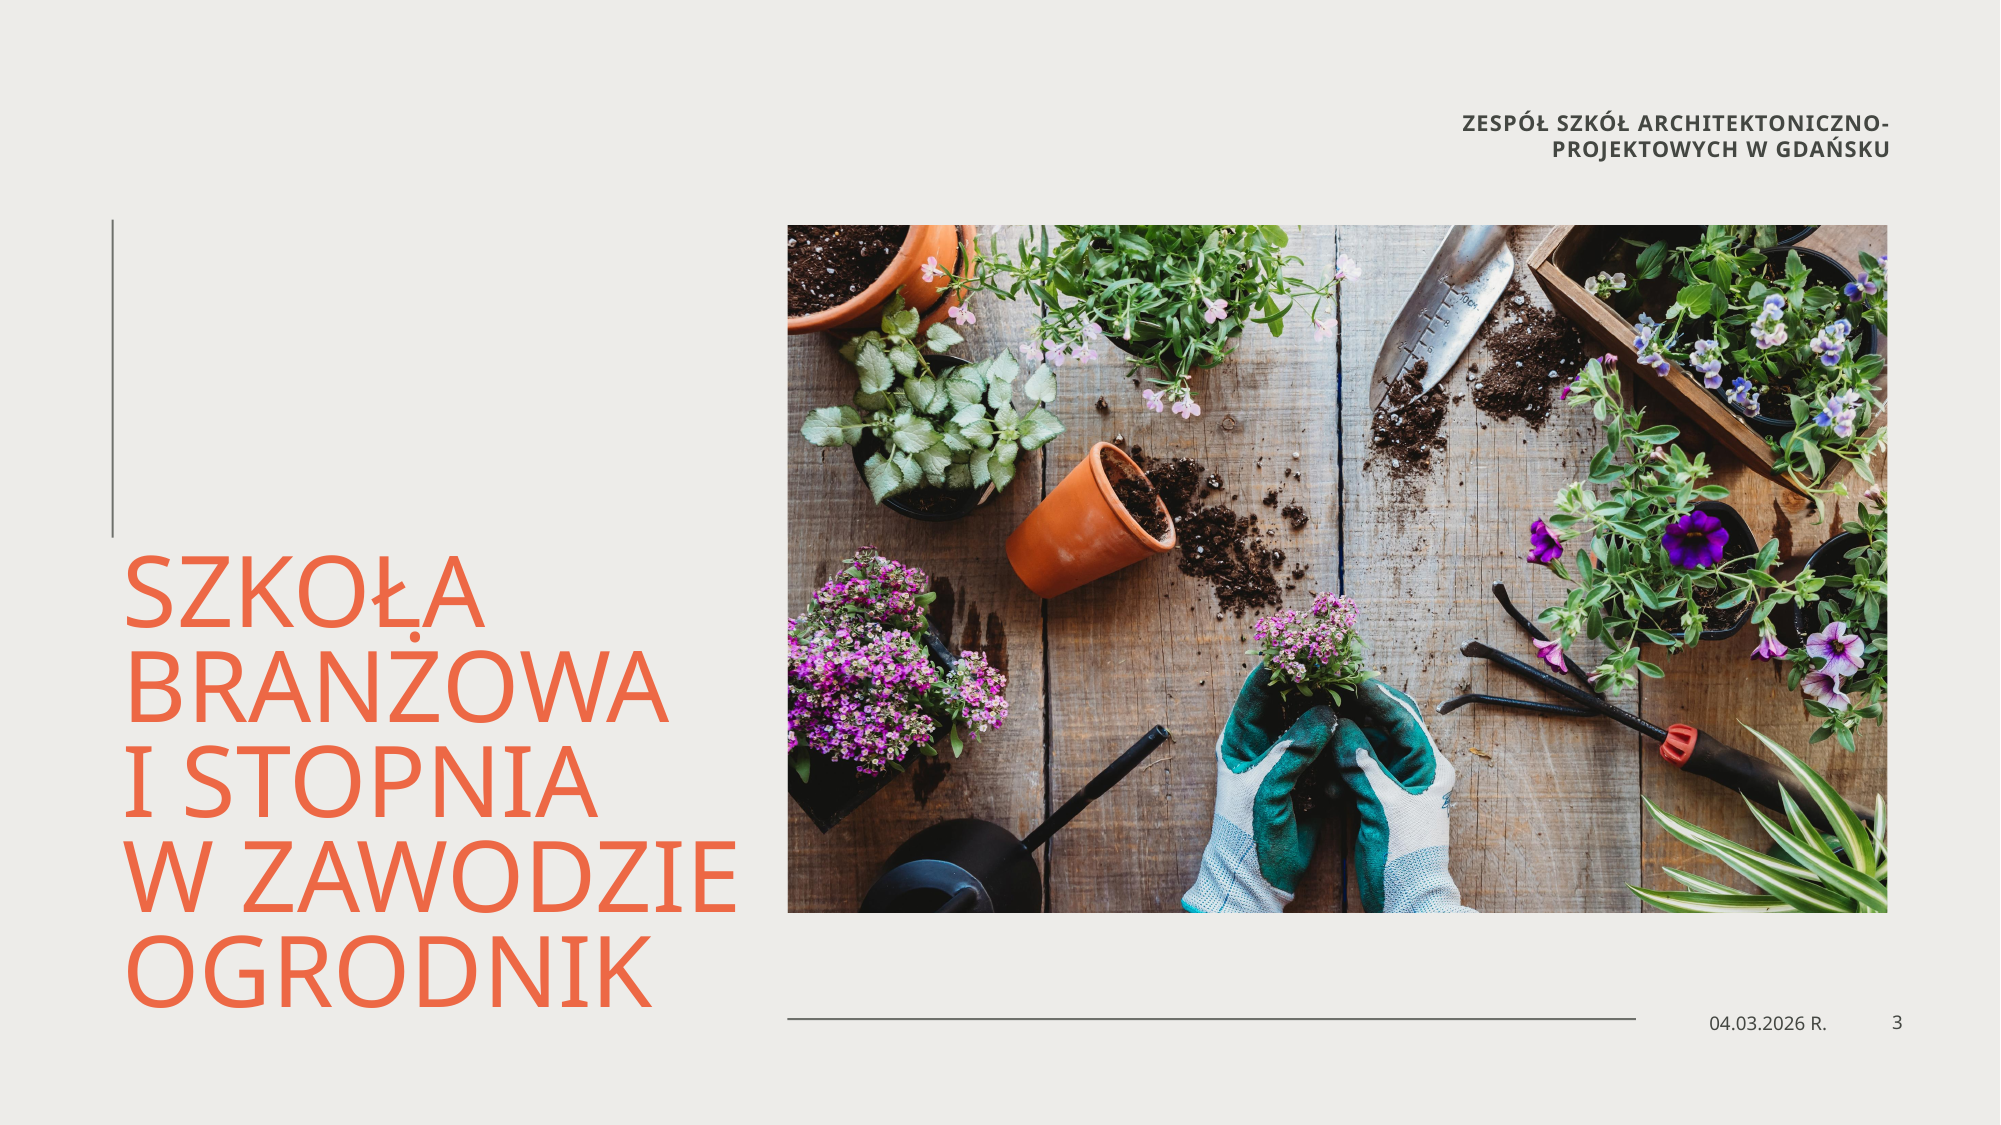

Zespół Szkół Architektoniczno-Projektowych w Gdańsku
# Szkoła branżowa I stopnia w zawodzie ogrodnik
04.03.2026 r.